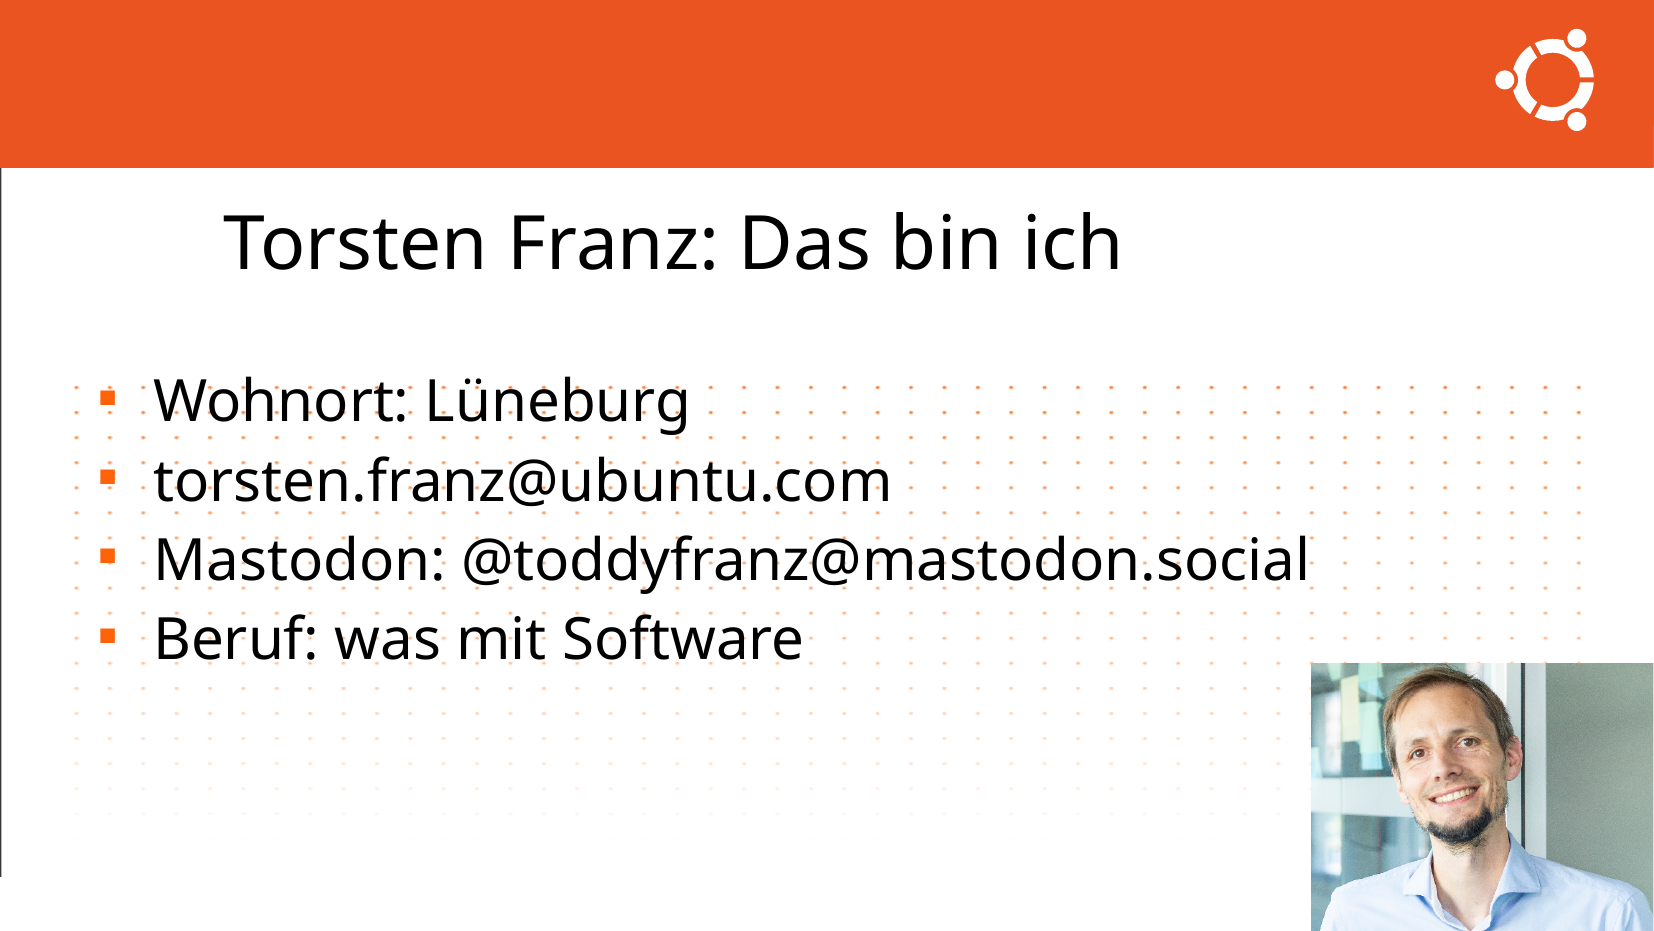

Torsten Franz: Das bin ich
# Wohnort: Lüneburg
torsten.franz@ubuntu.com
Mastodon: @toddyfranz@mastodon.social
Beruf: was mit Software